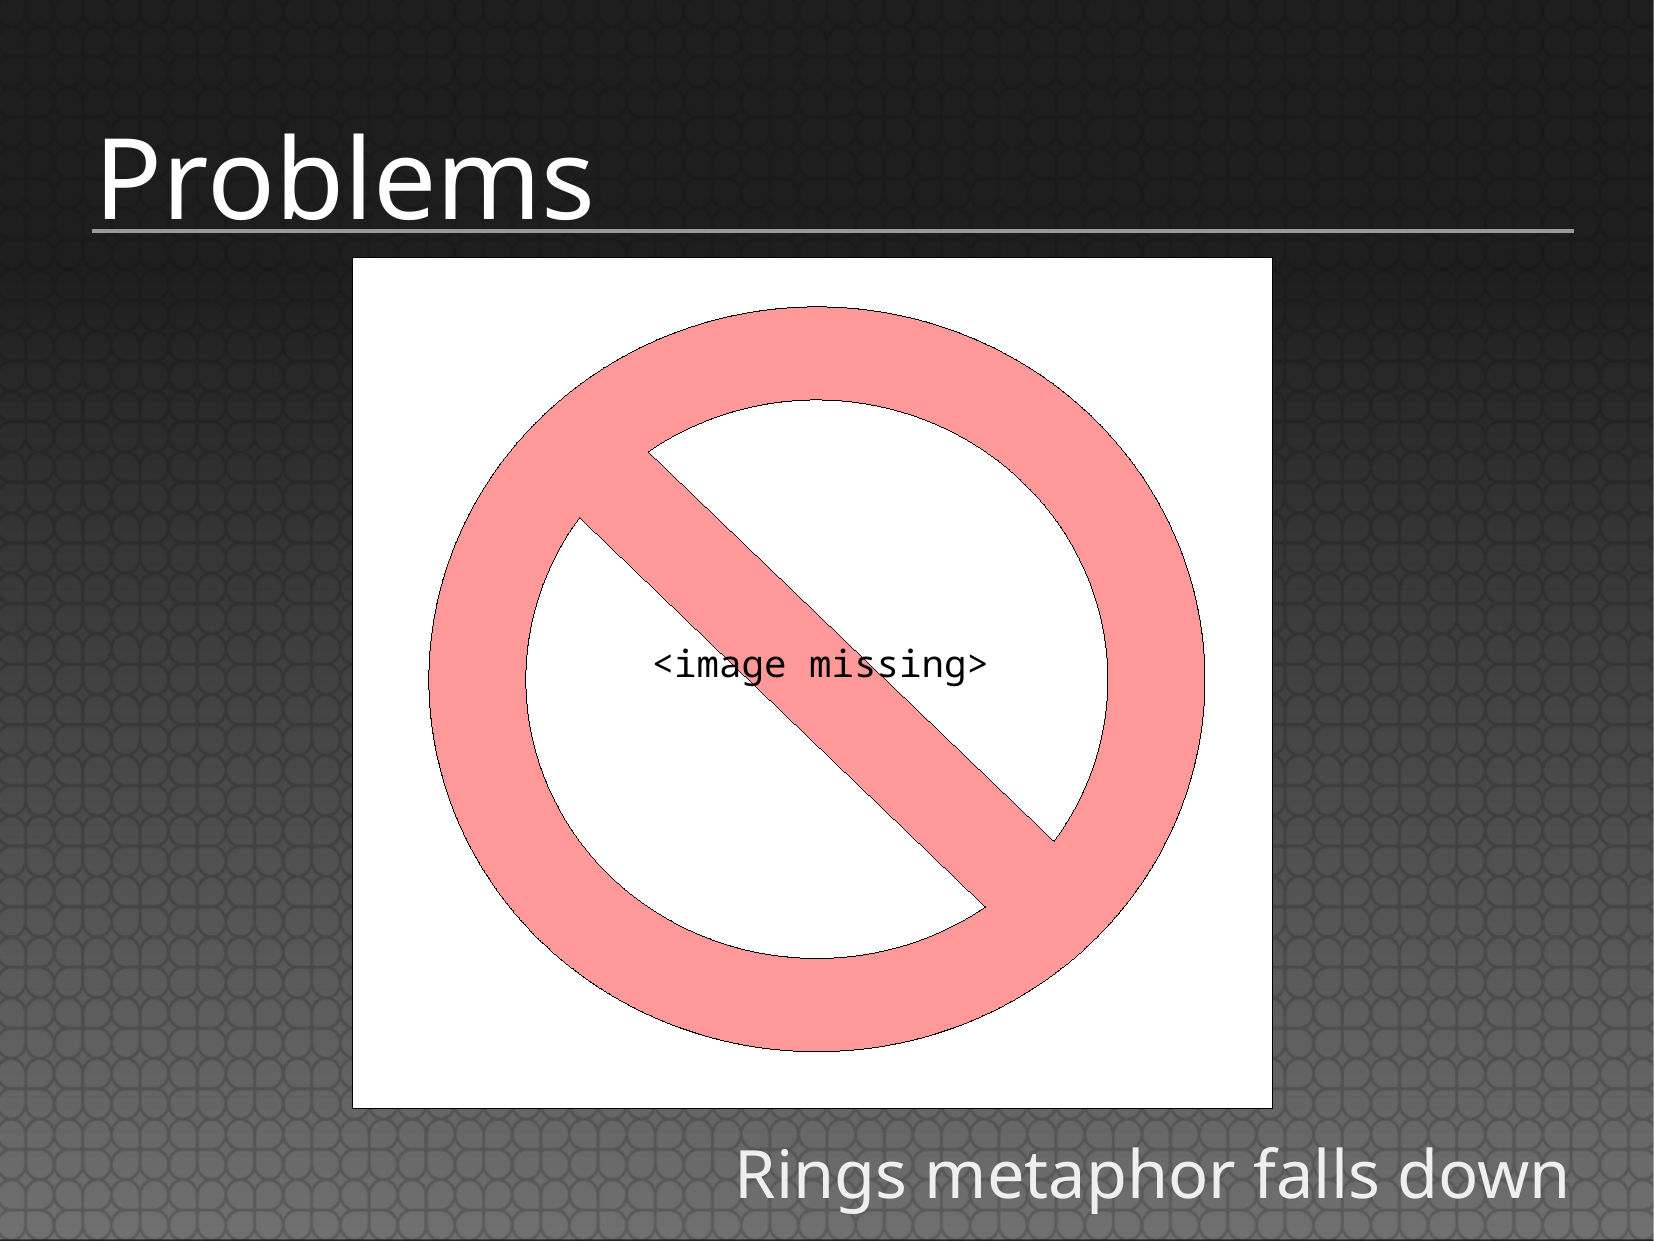

# Problems
<image missing>
Rings metaphor falls down